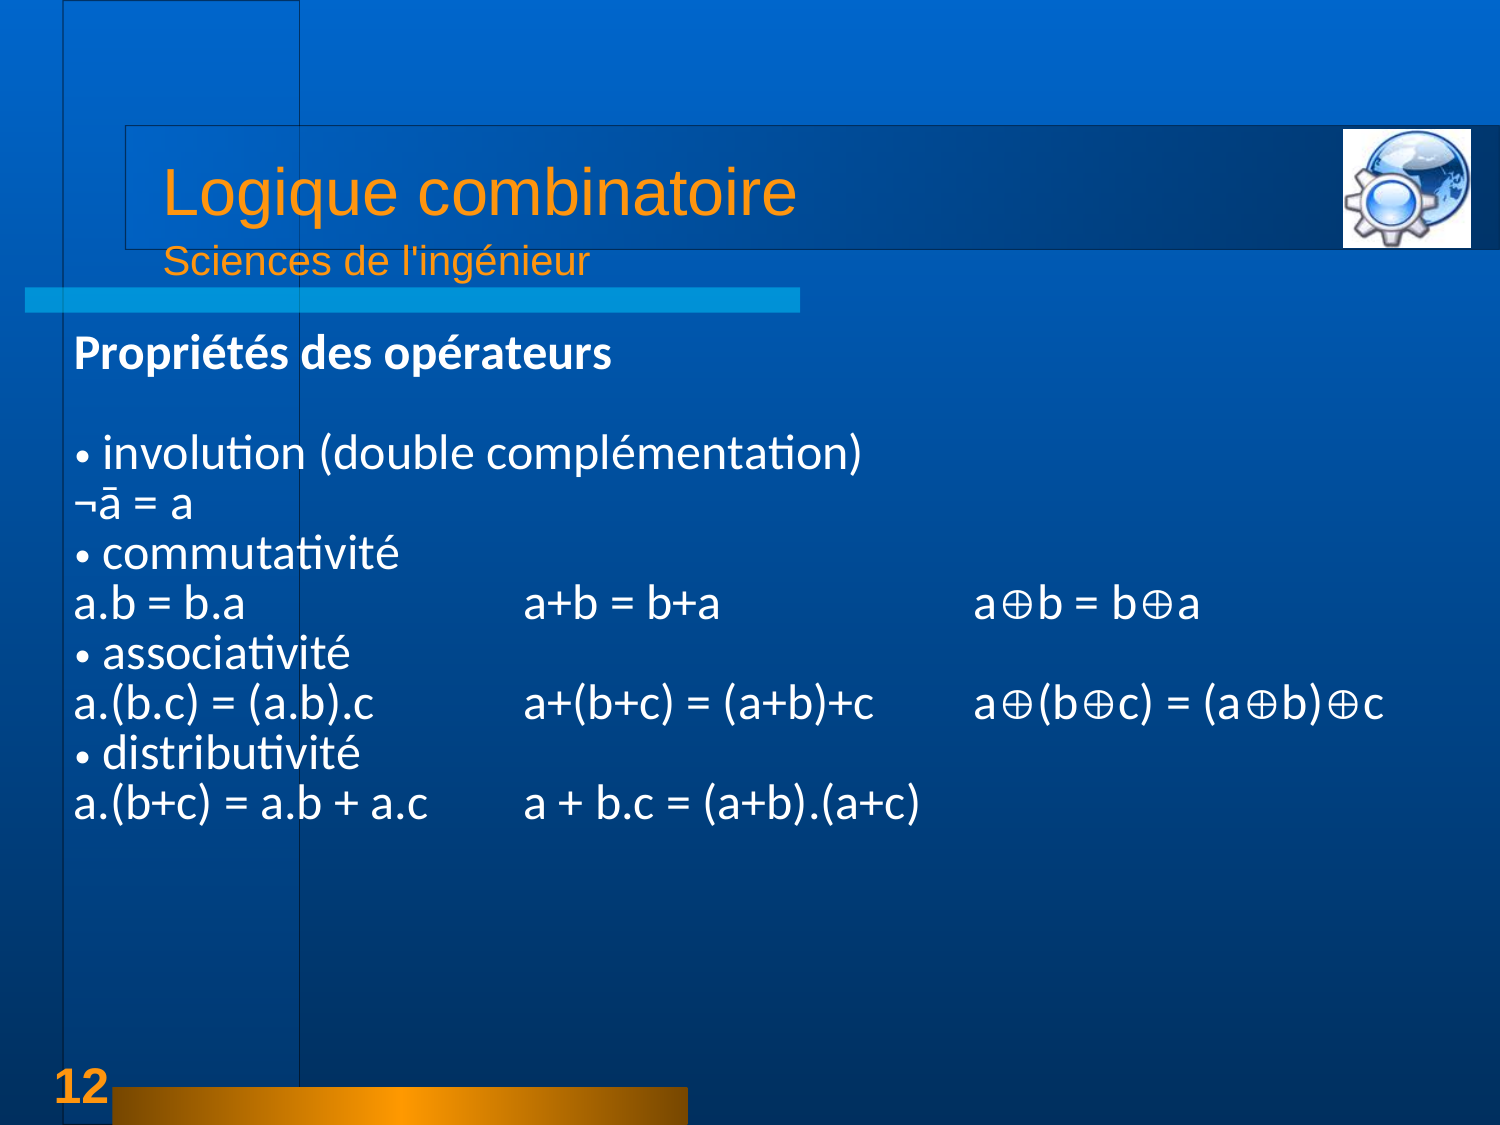

Propriétés des opérateurs
 involution (double complémentation)
¬ā = a
 commutativité
a.b = b.a		a+b = b+a	 	aÅb = bÅa
 associativité
a.(b.c) = (a.b).c	a+(b+c) = (a+b)+c	aÅ(bÅc) = (aÅb)Åc
 distributivité
a.(b+c) = a.b + a.c	a + b.c = (a+b).(a+c)